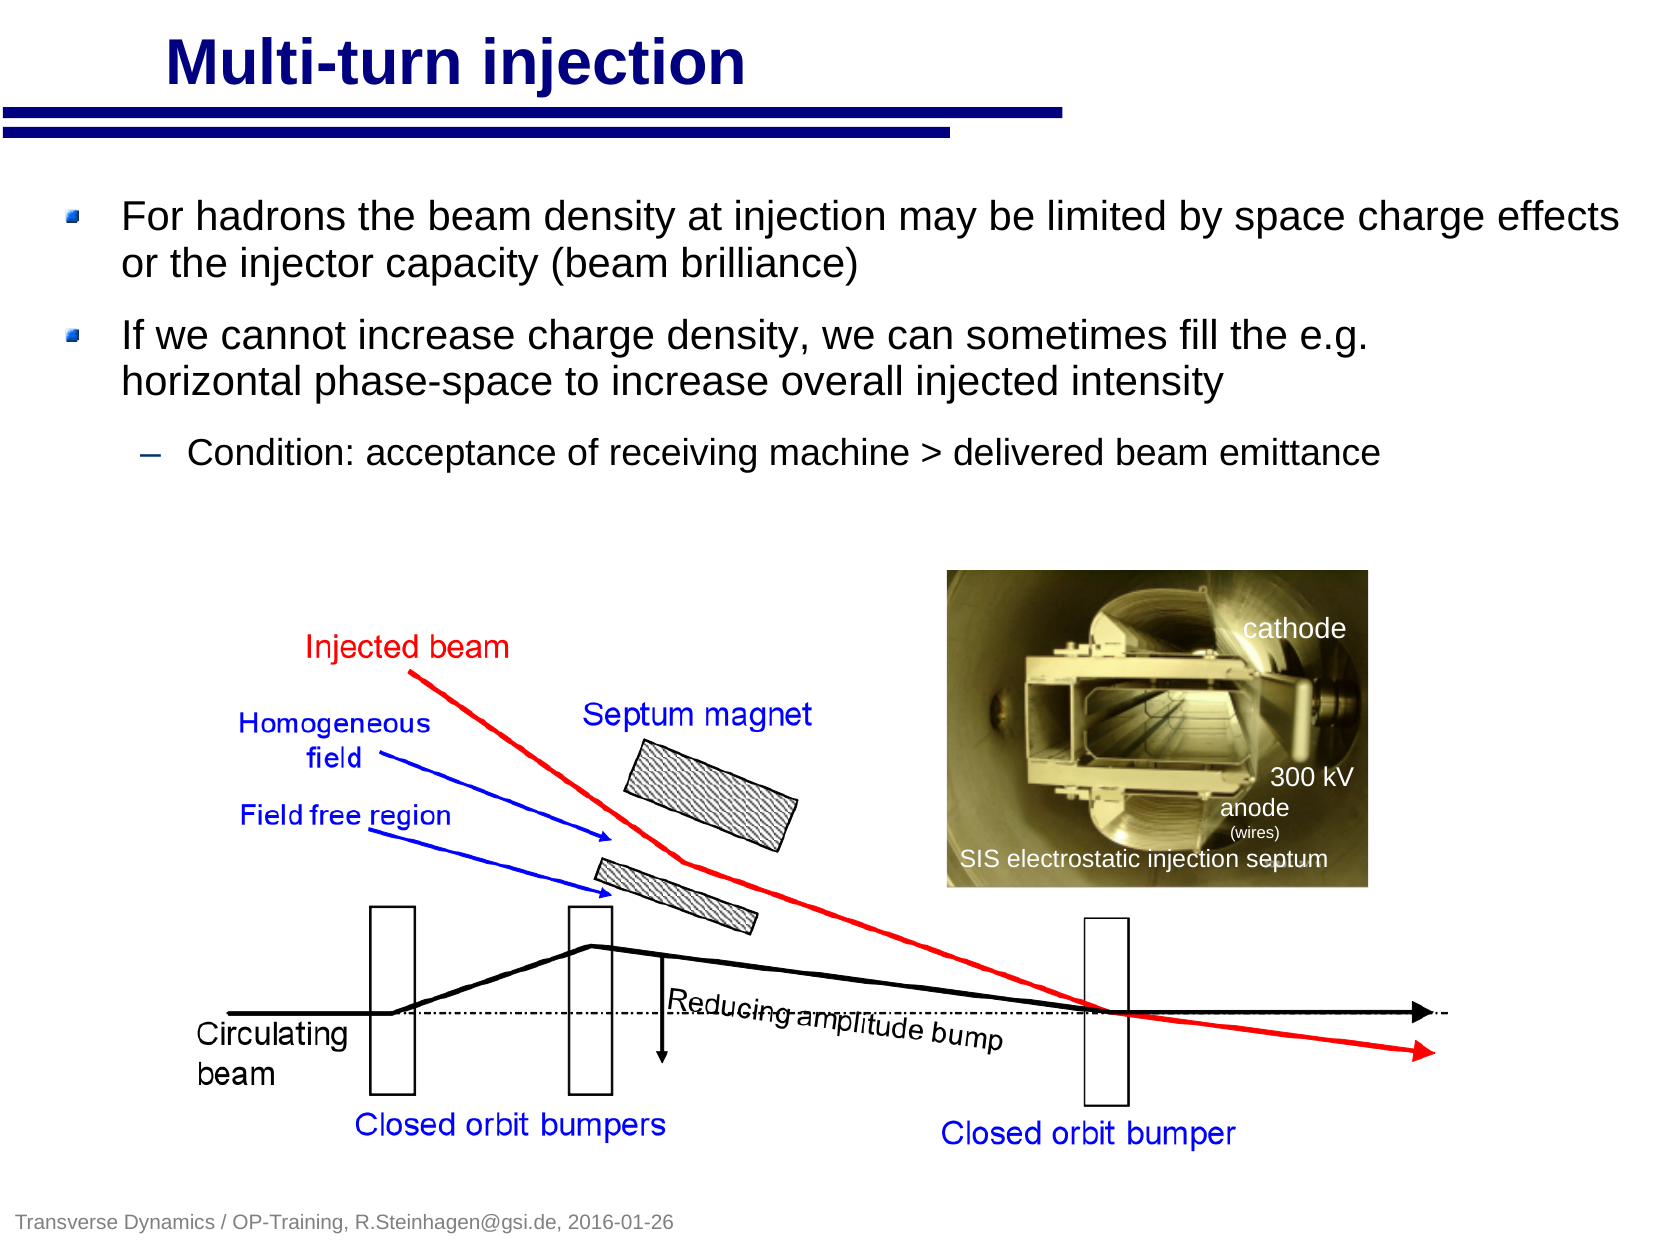

# Multi-turn injection
For hadrons the beam density at injection may be limited by space charge effects or the injector capacity (beam brilliance)
If we cannot increase charge density, we can sometimes fill the e.g. horizontal phase-space to increase overall injected intensity
Condition: acceptance of receiving machine > delivered beam emittance
cathode
300 kV
anode
(wires)
SIS electrostatic injection septum